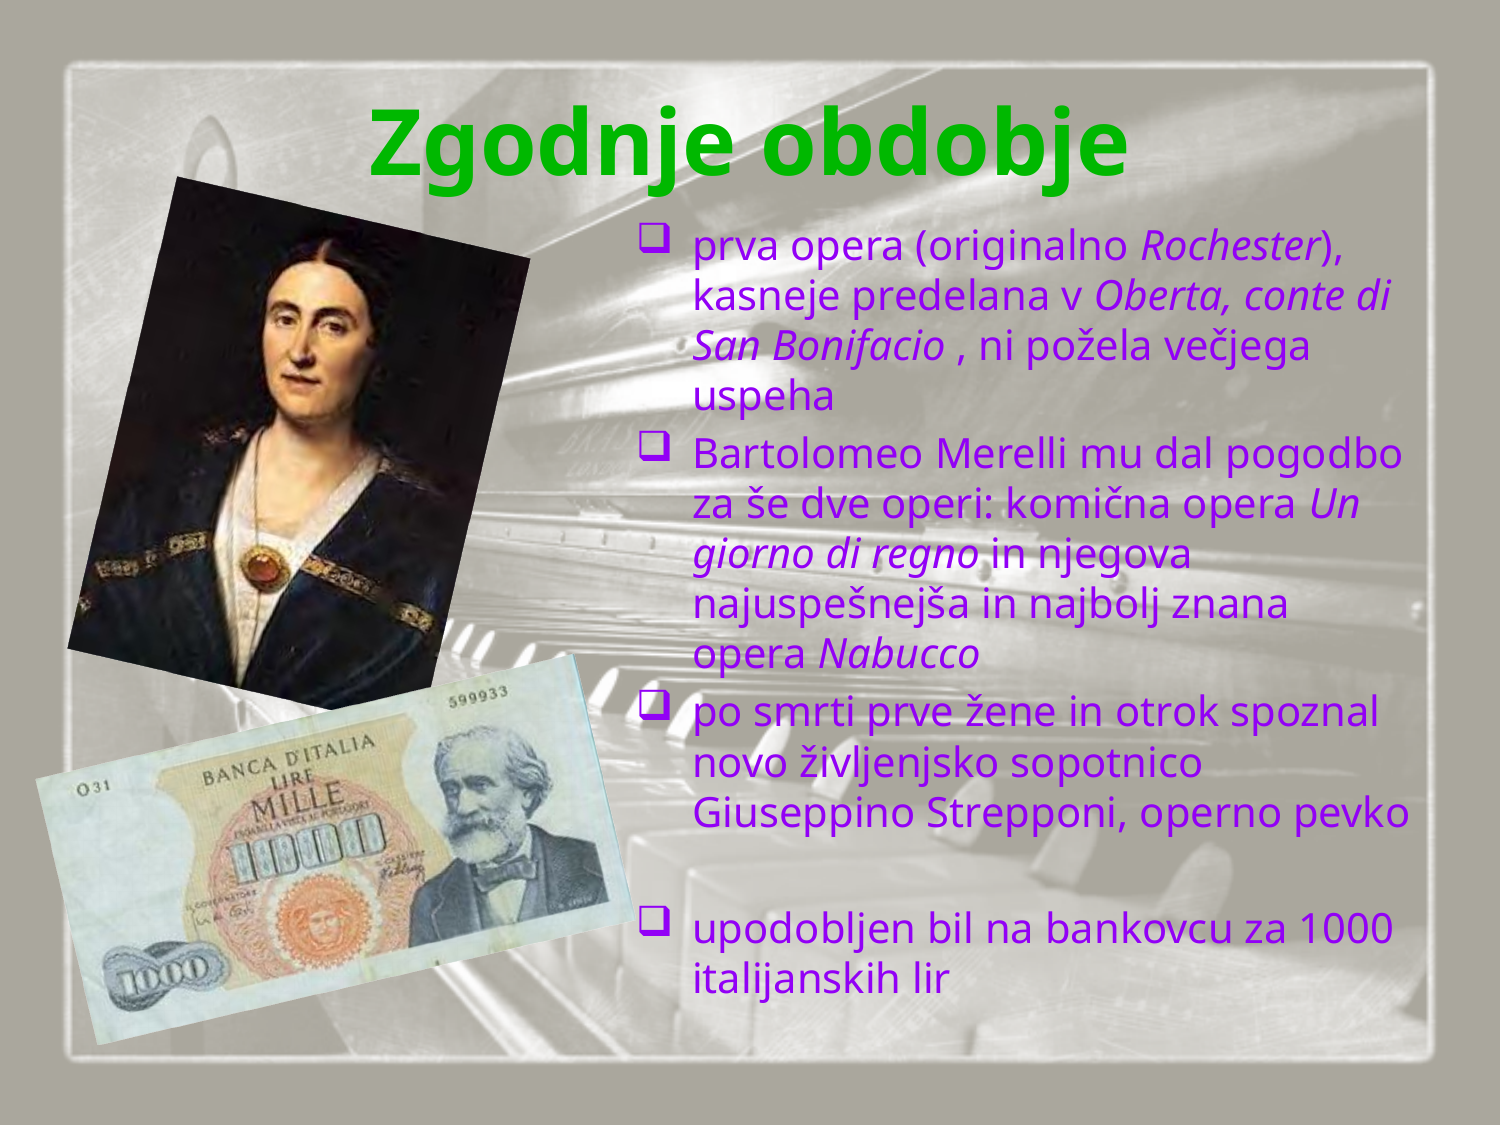

# Zgodnje obdobje
prva opera (originalno Rochester), kasneje predelana v Oberta, conte di San Bonifacio , ni požela večjega uspeha
Bartolomeo Merelli mu dal pogodbo za še dve operi: komična opera Un giorno di regno in njegova najuspešnejša in najbolj znana opera Nabucco
po smrti prve žene in otrok spoznal novo življenjsko sopotnico Giuseppino Strepponi, operno pevko
upodobljen bil na bankovcu za 1000 italijanskih lir